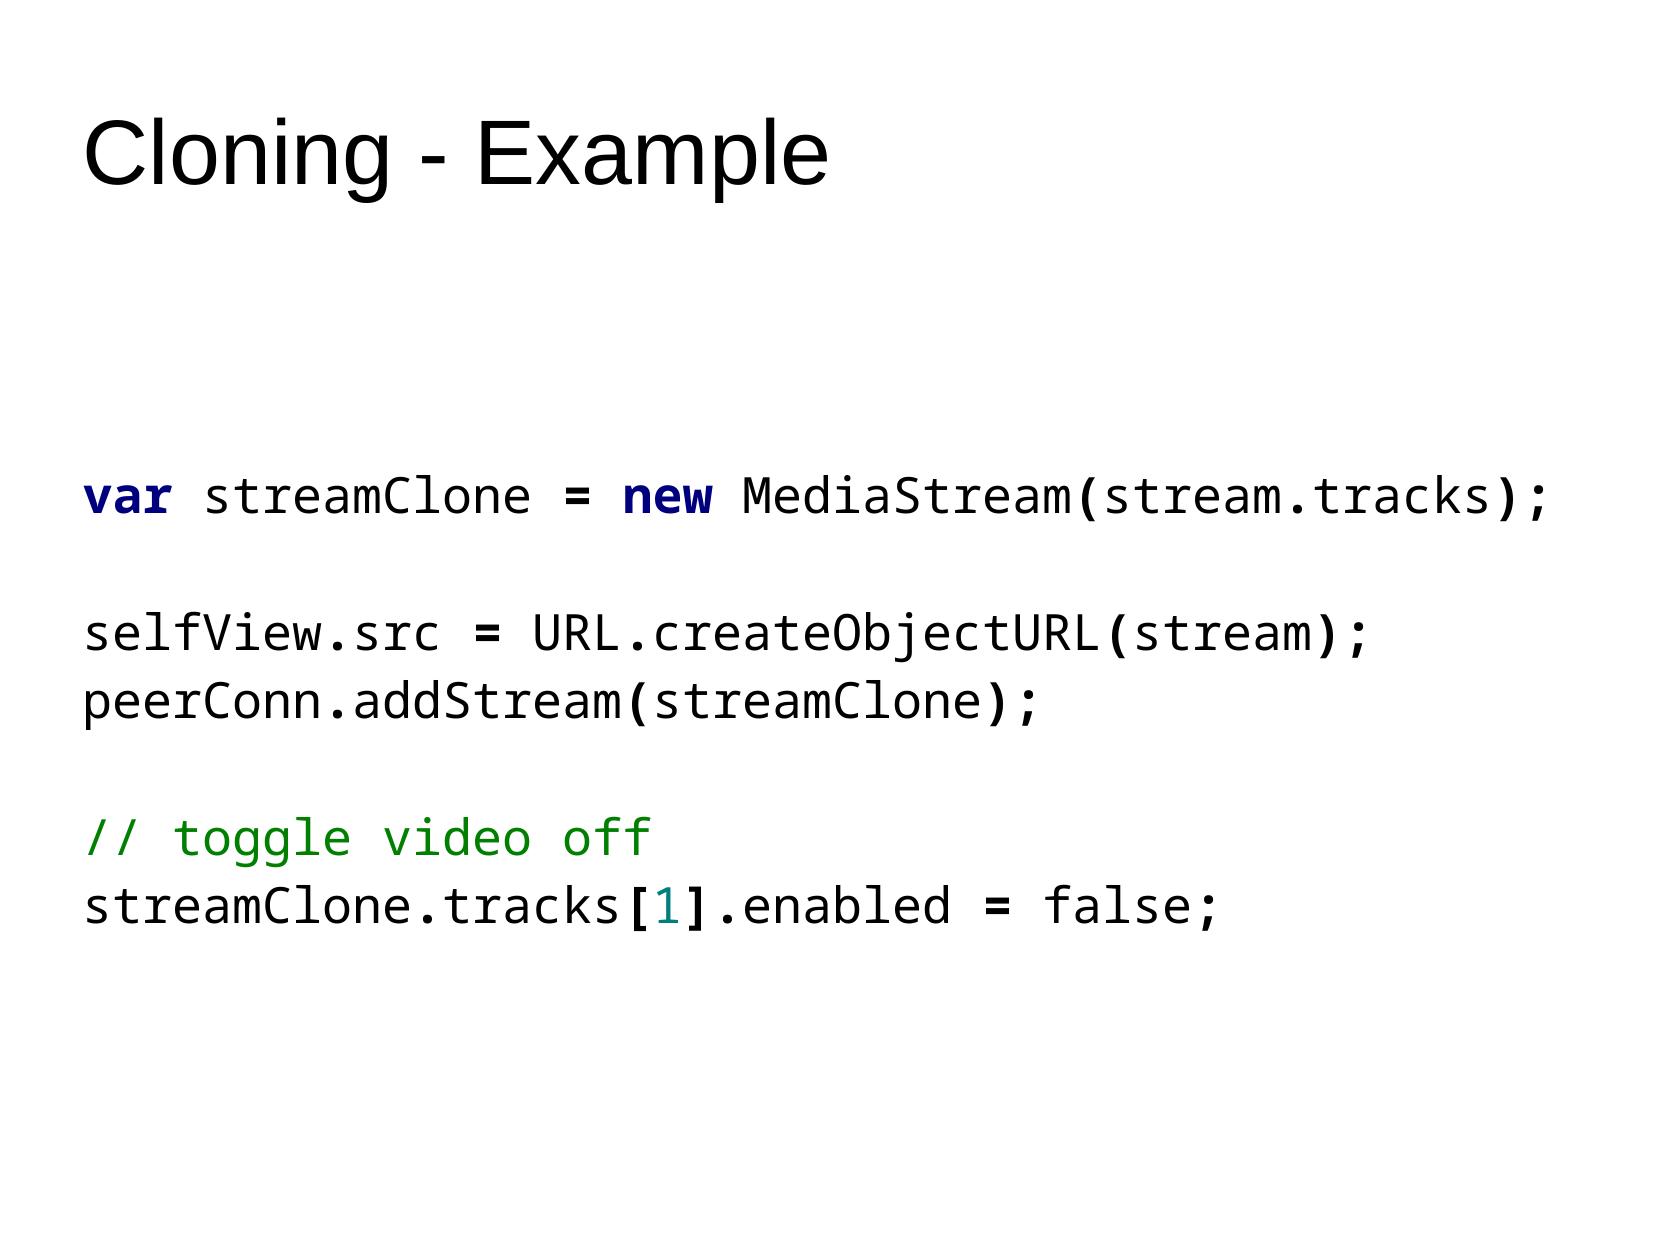

# Cloning - Example
var streamClone = new MediaStream(stream.tracks);
selfView.src = URL.createObjectURL(stream);
peerConn.addStream(streamClone);
// toggle video off
streamClone.tracks[1].enabled = false;